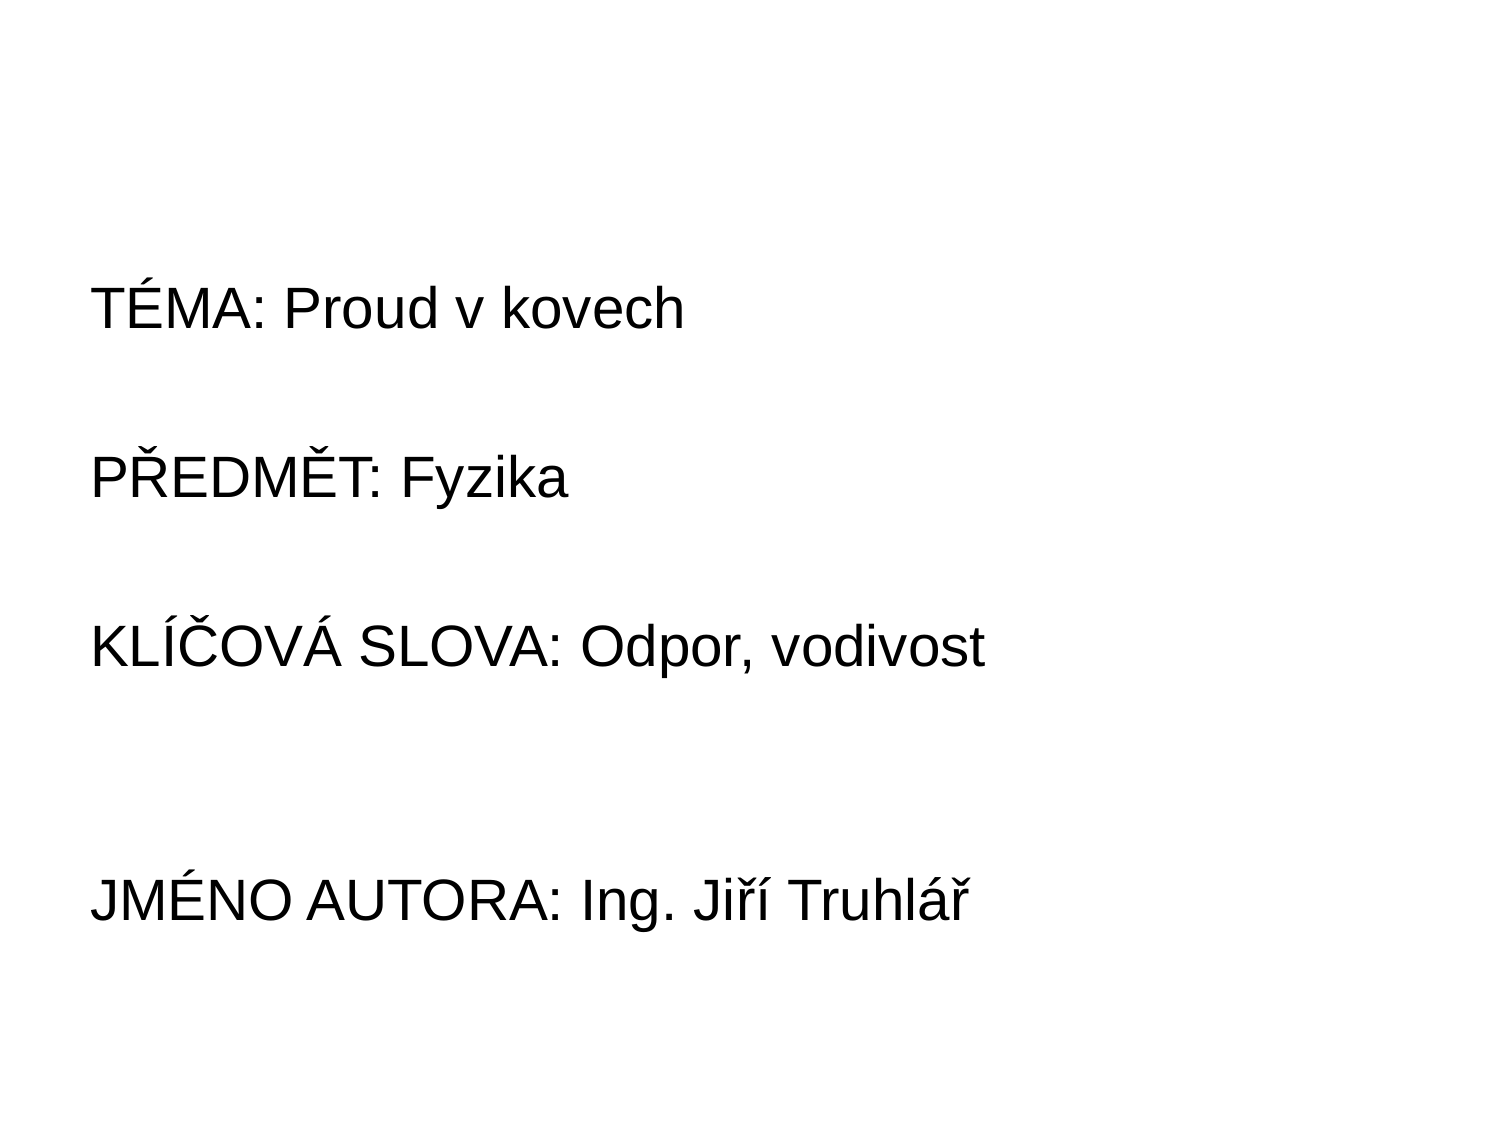

# TÉMA: Proud v kovech
PŘEDMĚT: Fyzika
KLÍČOVÁ SLOVA: Odpor, vodivost
JMÉNO AUTORA: Ing. Jiří Truhlář